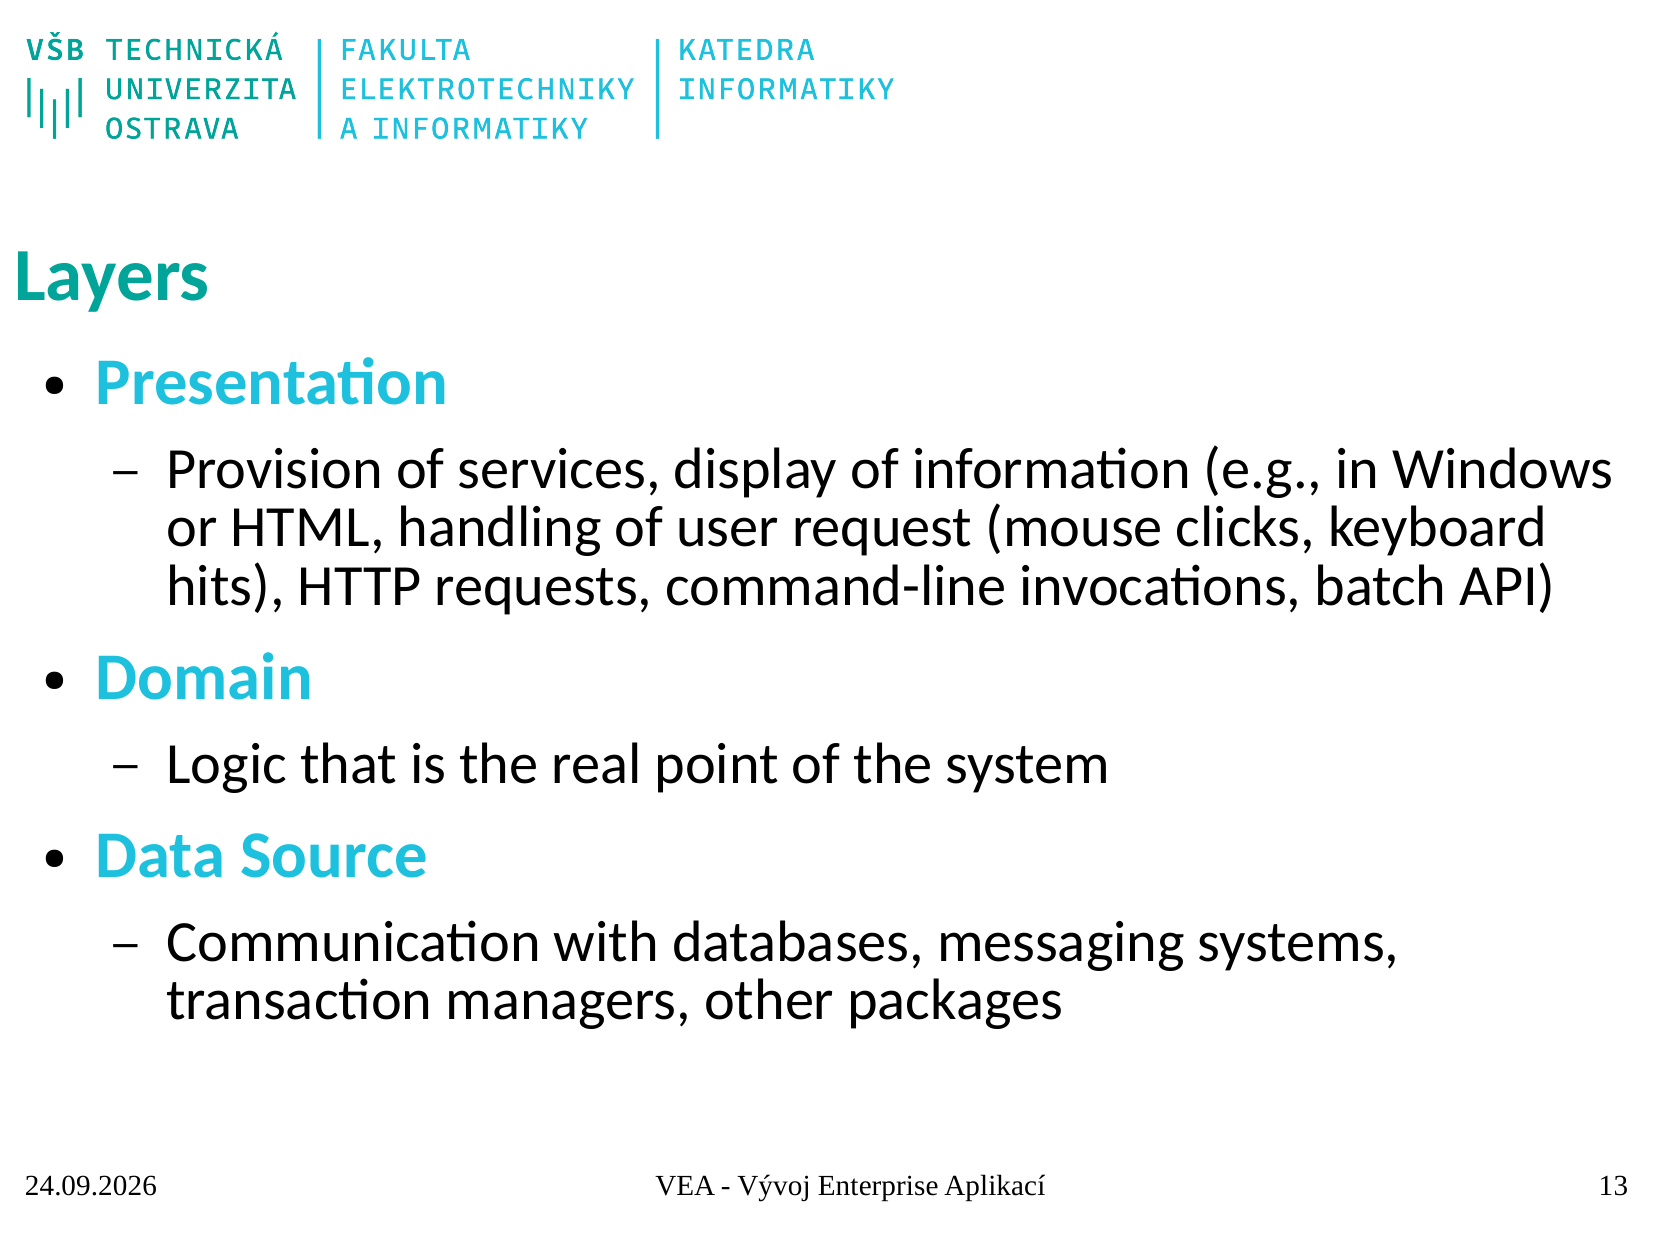

Layers
# Presentation
Provision of services, display of information (e.g., in Windows or HTML, handling of user request (mouse clicks, keyboard hits), HTTP requests, command-line invocations, batch API)
Domain
Logic that is the real point of the system
Data Source
Communication with databases, messaging systems, transaction managers, other packages
VEA - Vývoj Enterprise Aplikací
13